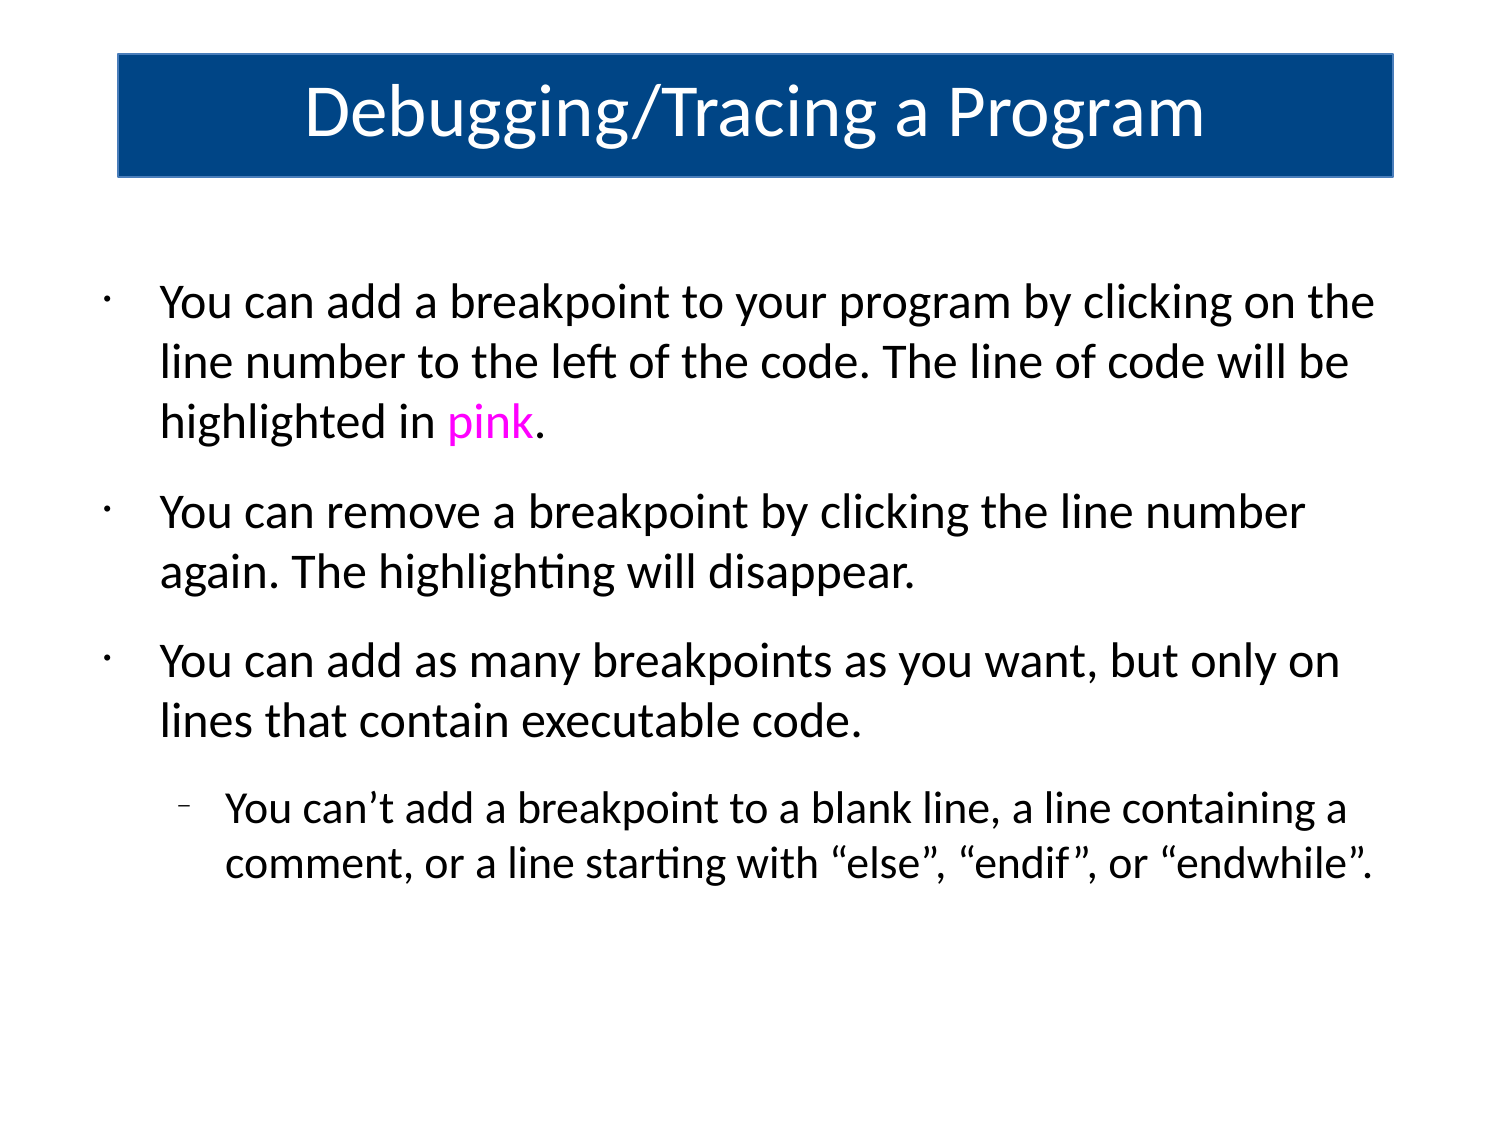

Debugging/Tracing a Program
# You can add a breakpoint to your program by clicking on the line number to the left of the code. The line of code will be highlighted in pink.
You can remove a breakpoint by clicking the line number again. The highlighting will disappear.
You can add as many breakpoints as you want, but only on lines that contain executable code.
You can’t add a breakpoint to a blank line, a line containing a comment, or a line starting with “else”, “endif”, or “endwhile”.